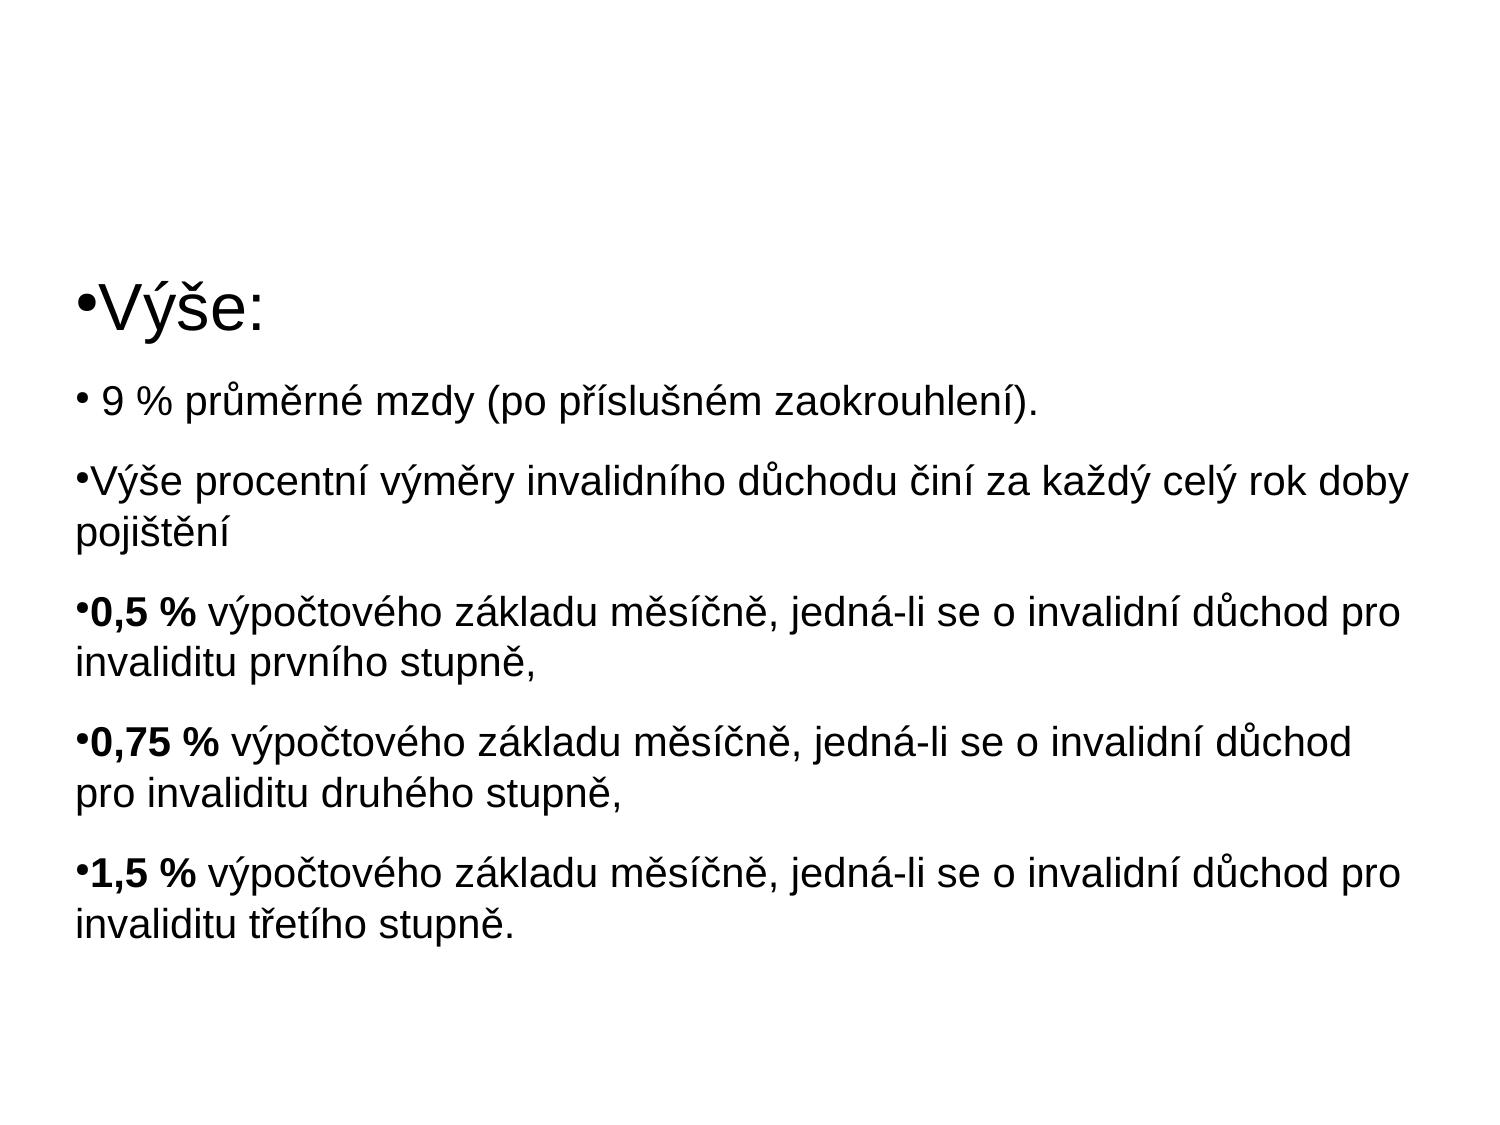

#
Výše:
 9 % průměrné mzdy (po příslušném zaokrouhlení).
Výše procentní výměry invalidního důchodu činí za každý celý rok doby pojištění
0,5 % výpočtového základu měsíčně, jedná-li se o invalidní důchod pro invaliditu prvního stupně,
0,75 % výpočtového základu měsíčně, jedná-li se o invalidní důchod pro invaliditu druhého stupně,
1,5 % výpočtového základu měsíčně, jedná-li se o invalidní důchod pro invaliditu třetího stupně.